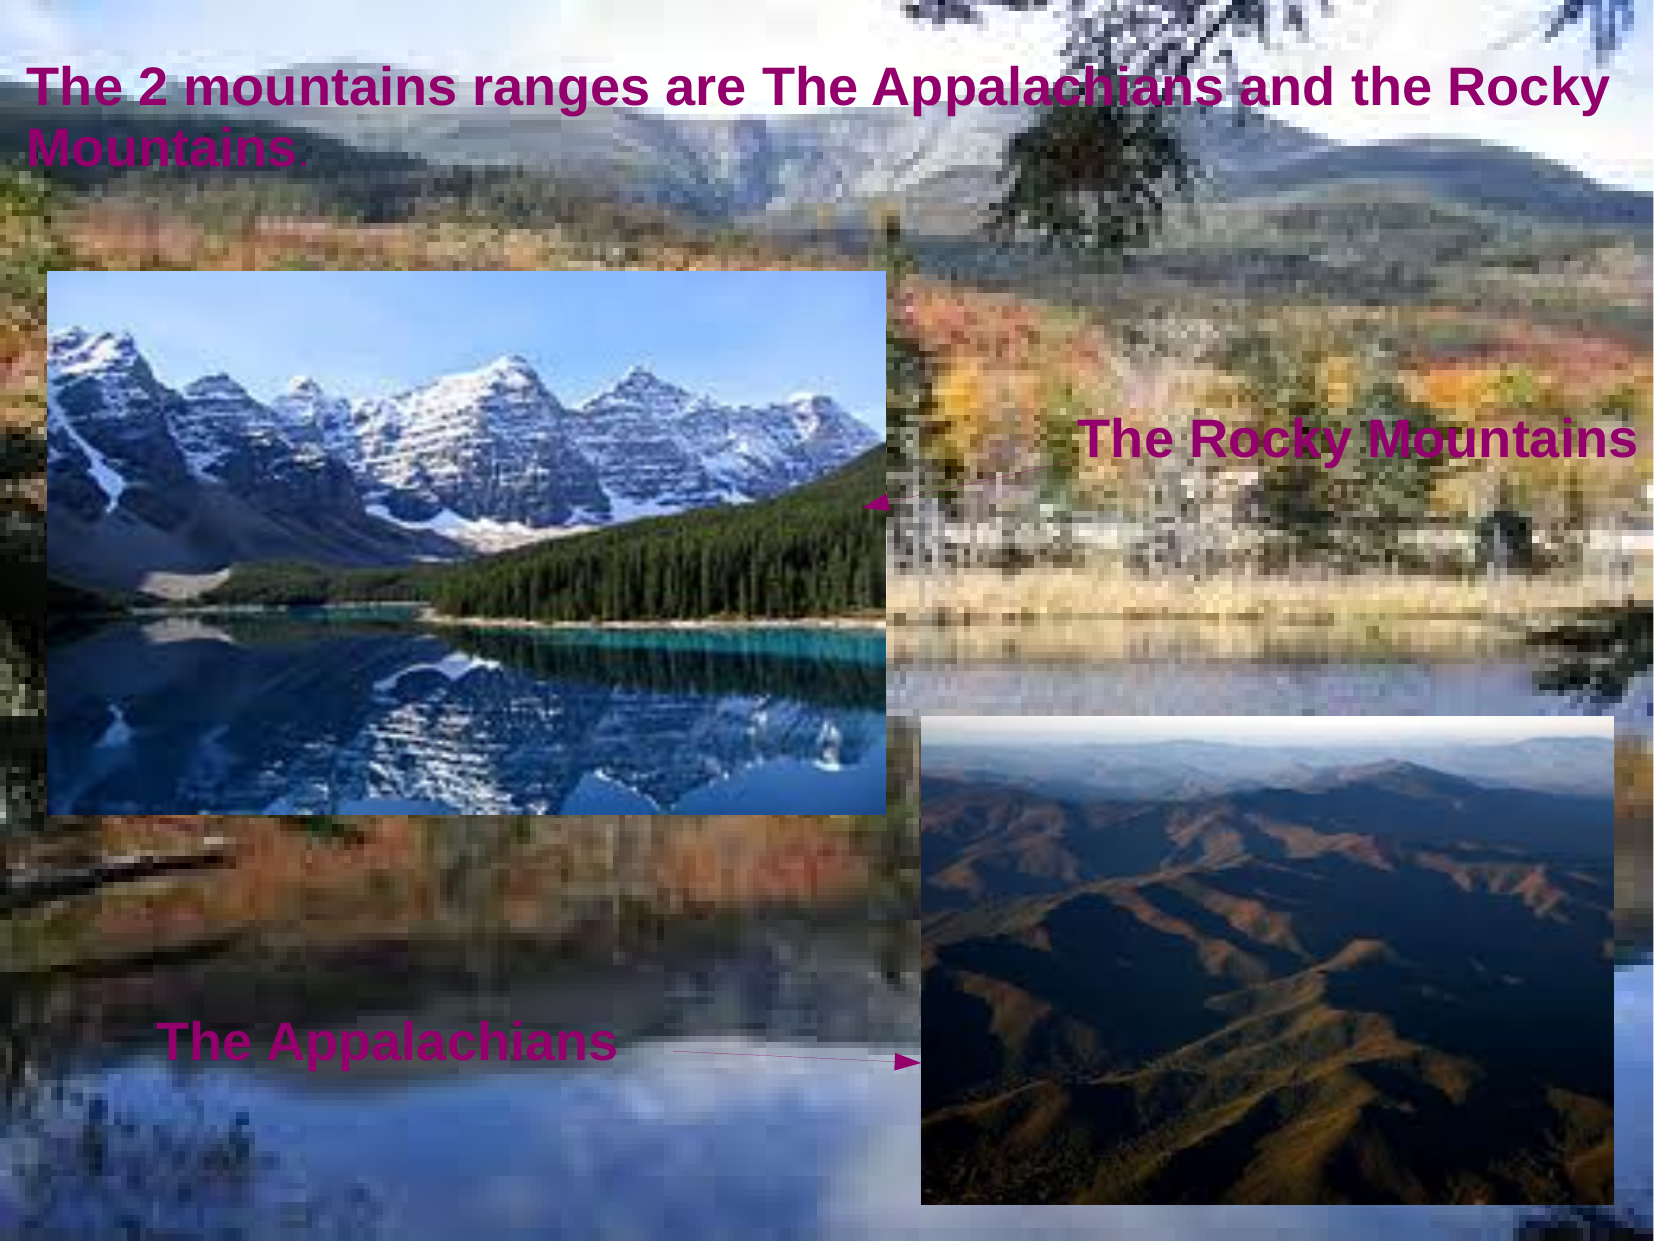

The 2 mountains ranges are The Appalachians and the Rocky Mountains.
The Rocky Mountains
The Appalachians